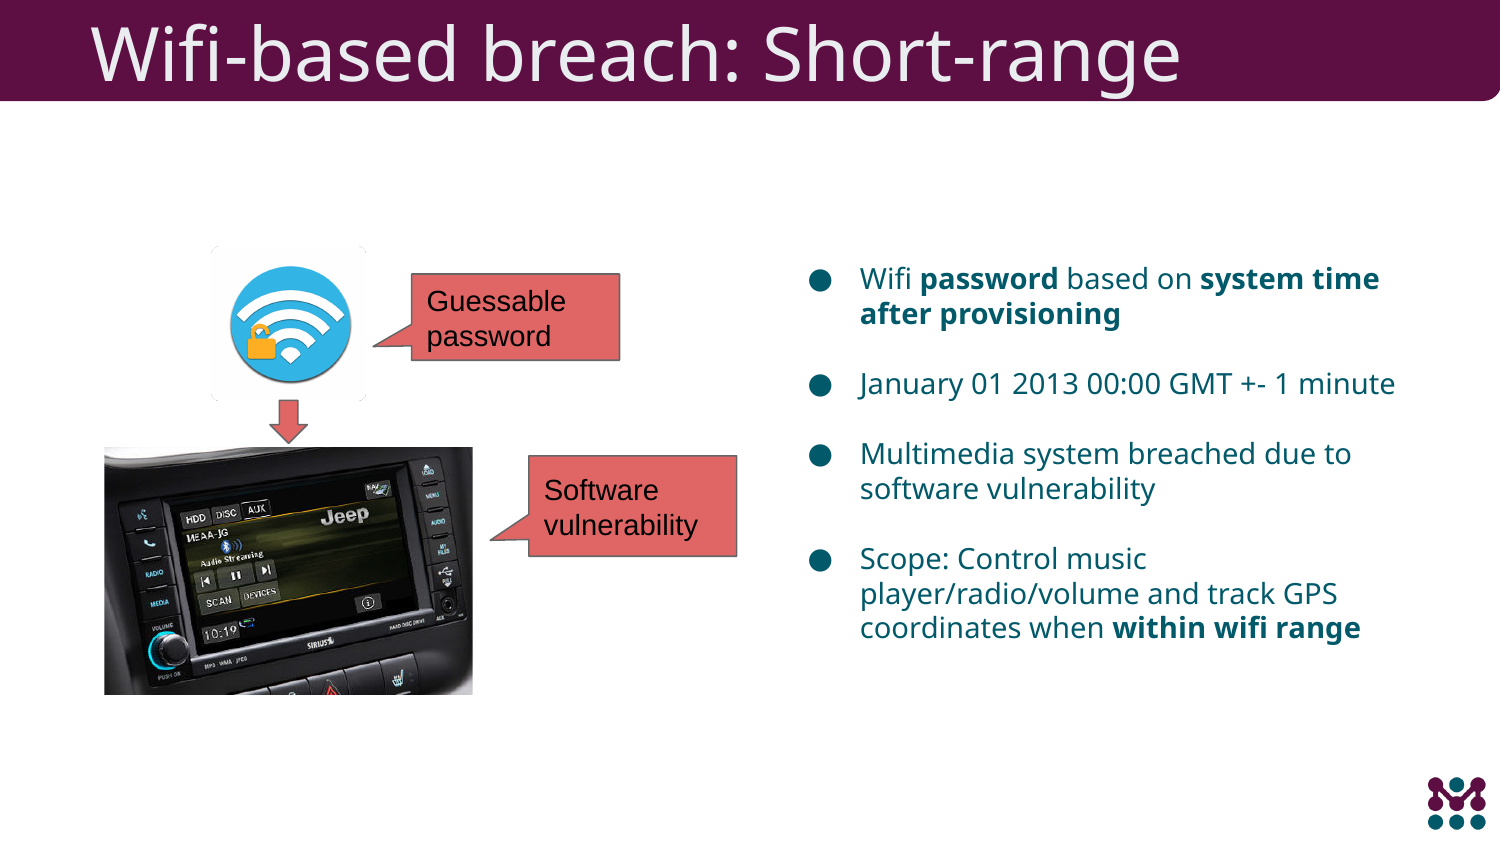

# Wifi-based breach: Short-range
Wifi password based on system time after provisioning
January 01 2013 00:00 GMT +- 1 minute
Multimedia system breached due to software vulnerability
Scope: Control music player/radio/volume and track GPS coordinates when within wifi range
Guessable password
Software vulnerability